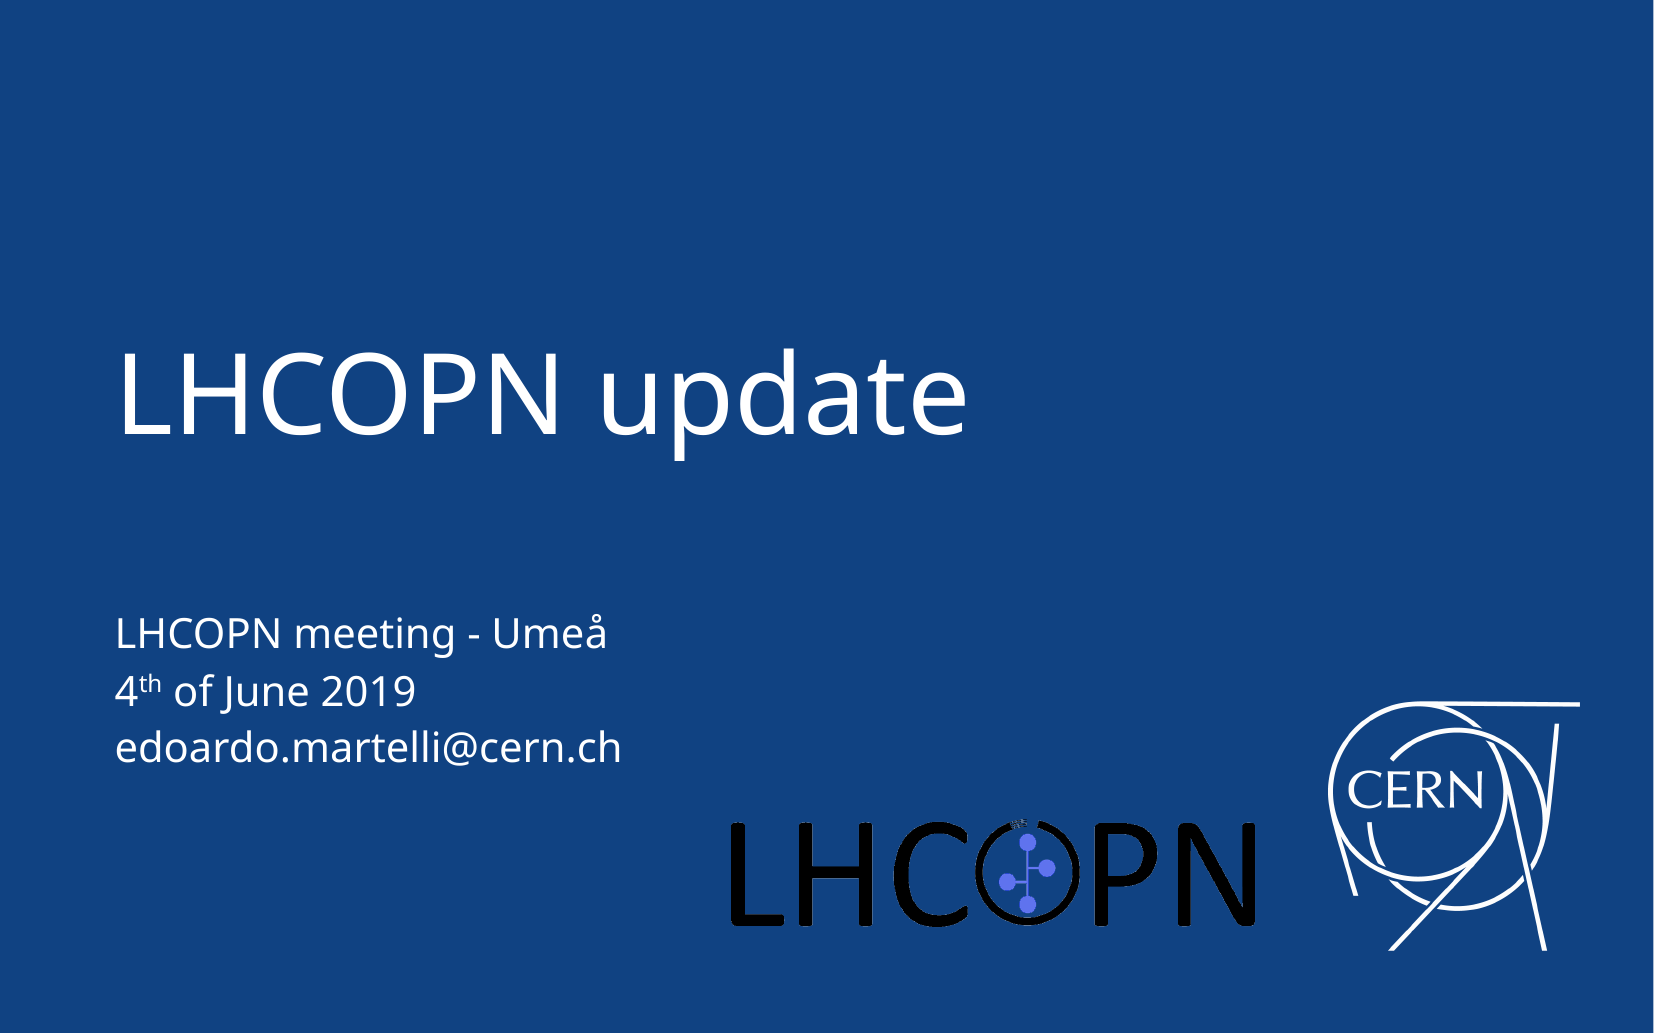

# LHCOPN update LHCOPN meeting - Umeå 4th of June 2019 edoardo.martelli@cern.ch